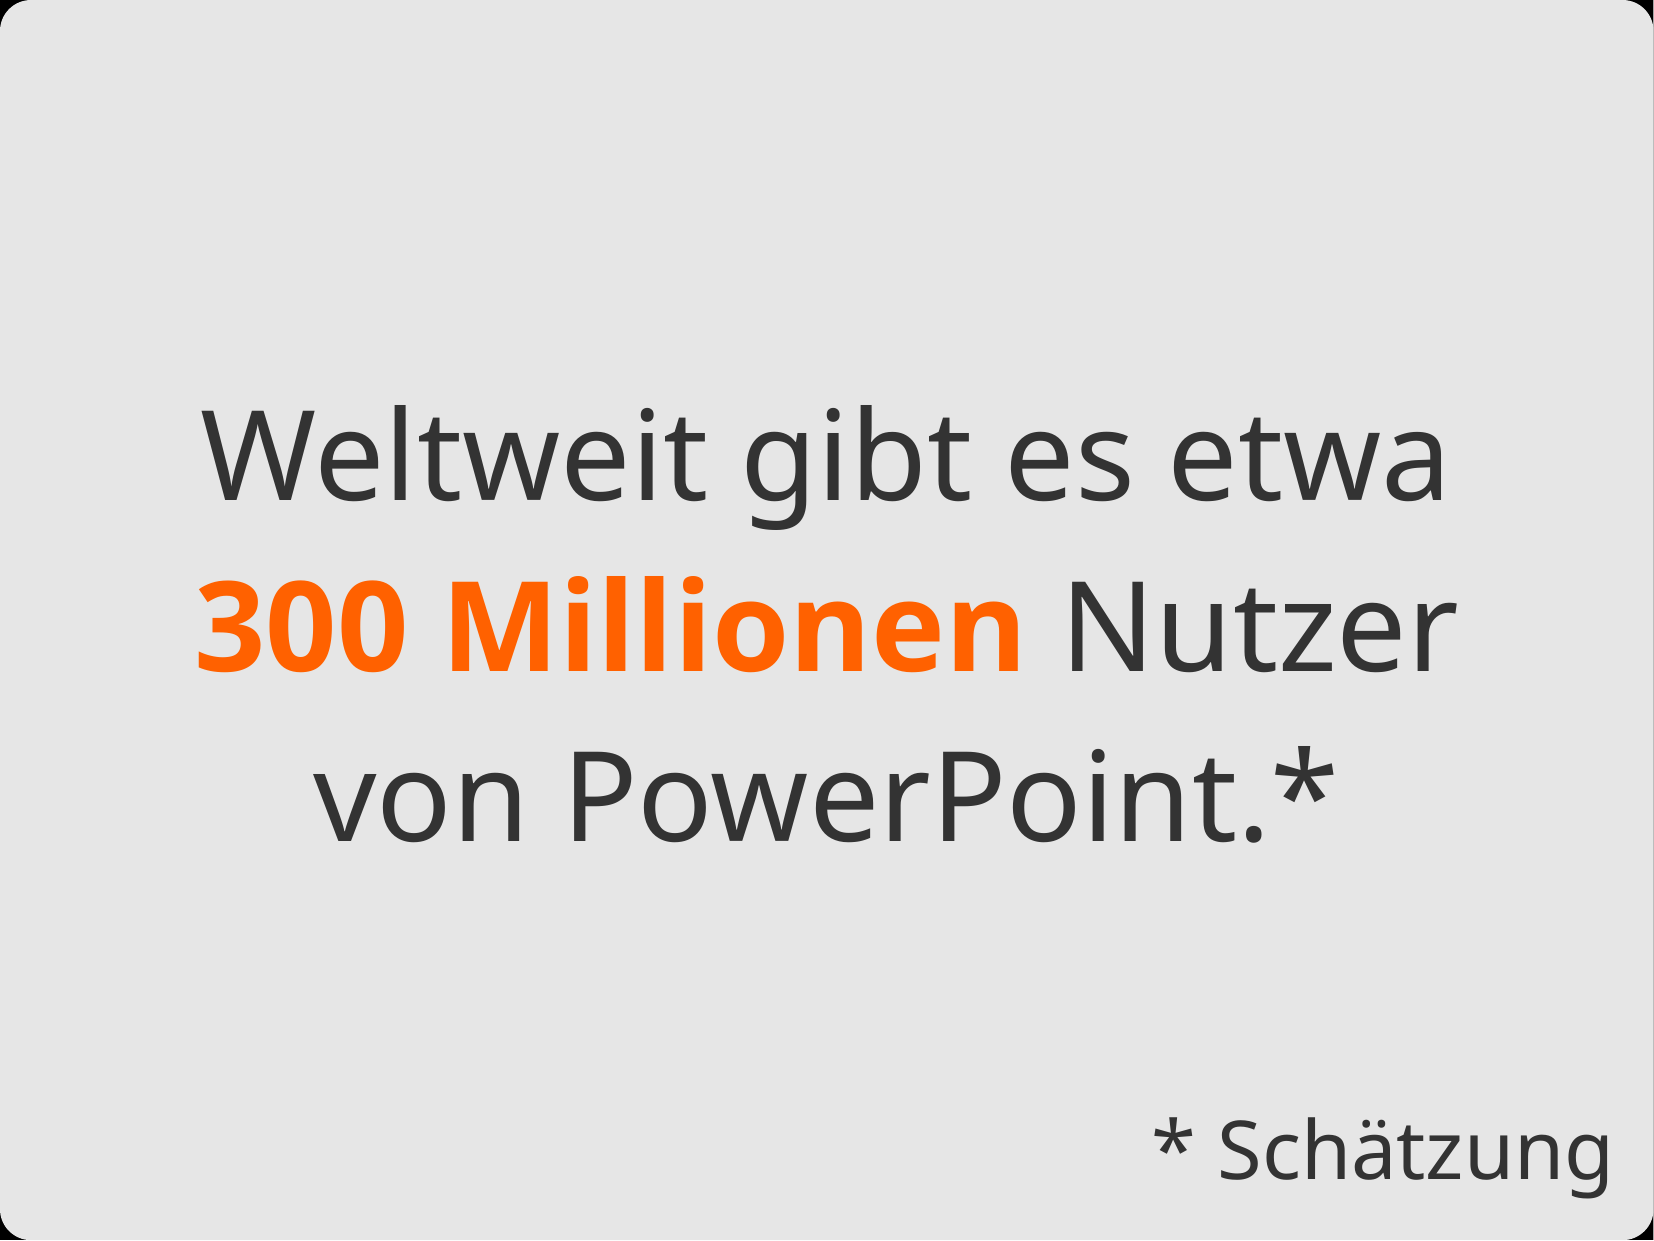

Weltweit gibt es etwa
300 Millionen Nutzer
von PowerPoint.*
* Schätzung